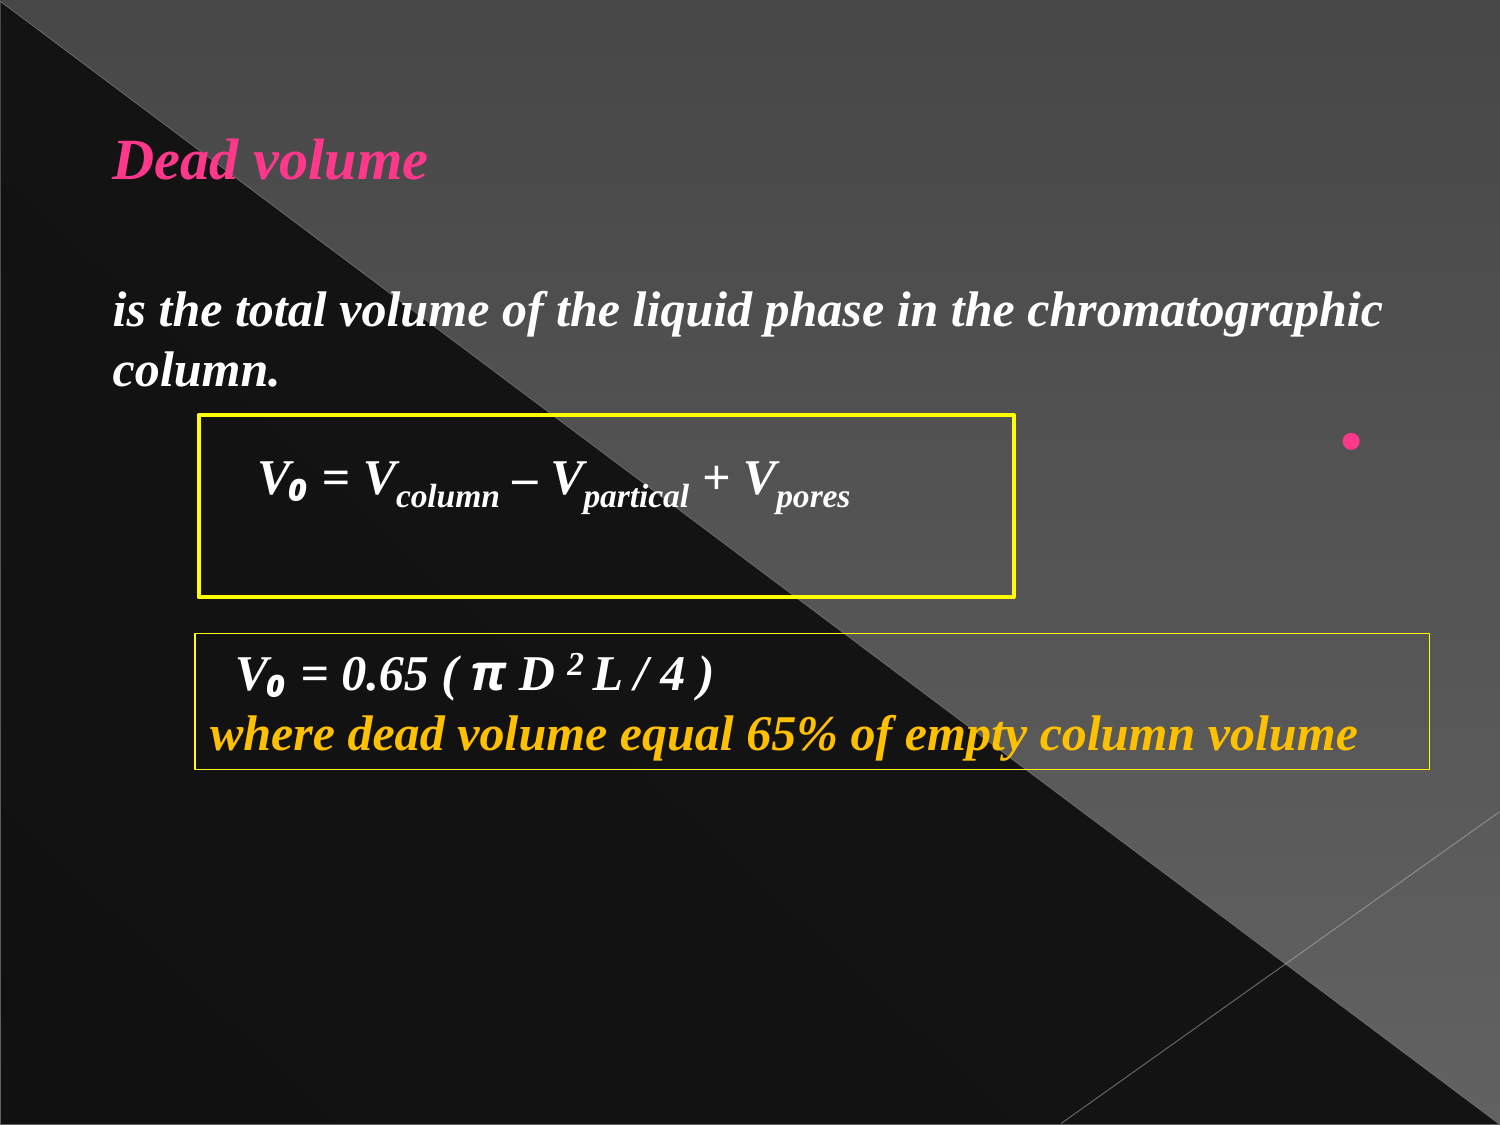

# Dead volume
is the total volume of the liquid phase in the chromatographic column.
V₀ = Vcolumn – Vpartical + Vpores
V₀ = 0.65 ( π D 2 L / 4 )
where dead volume equal 65% of empty column volume